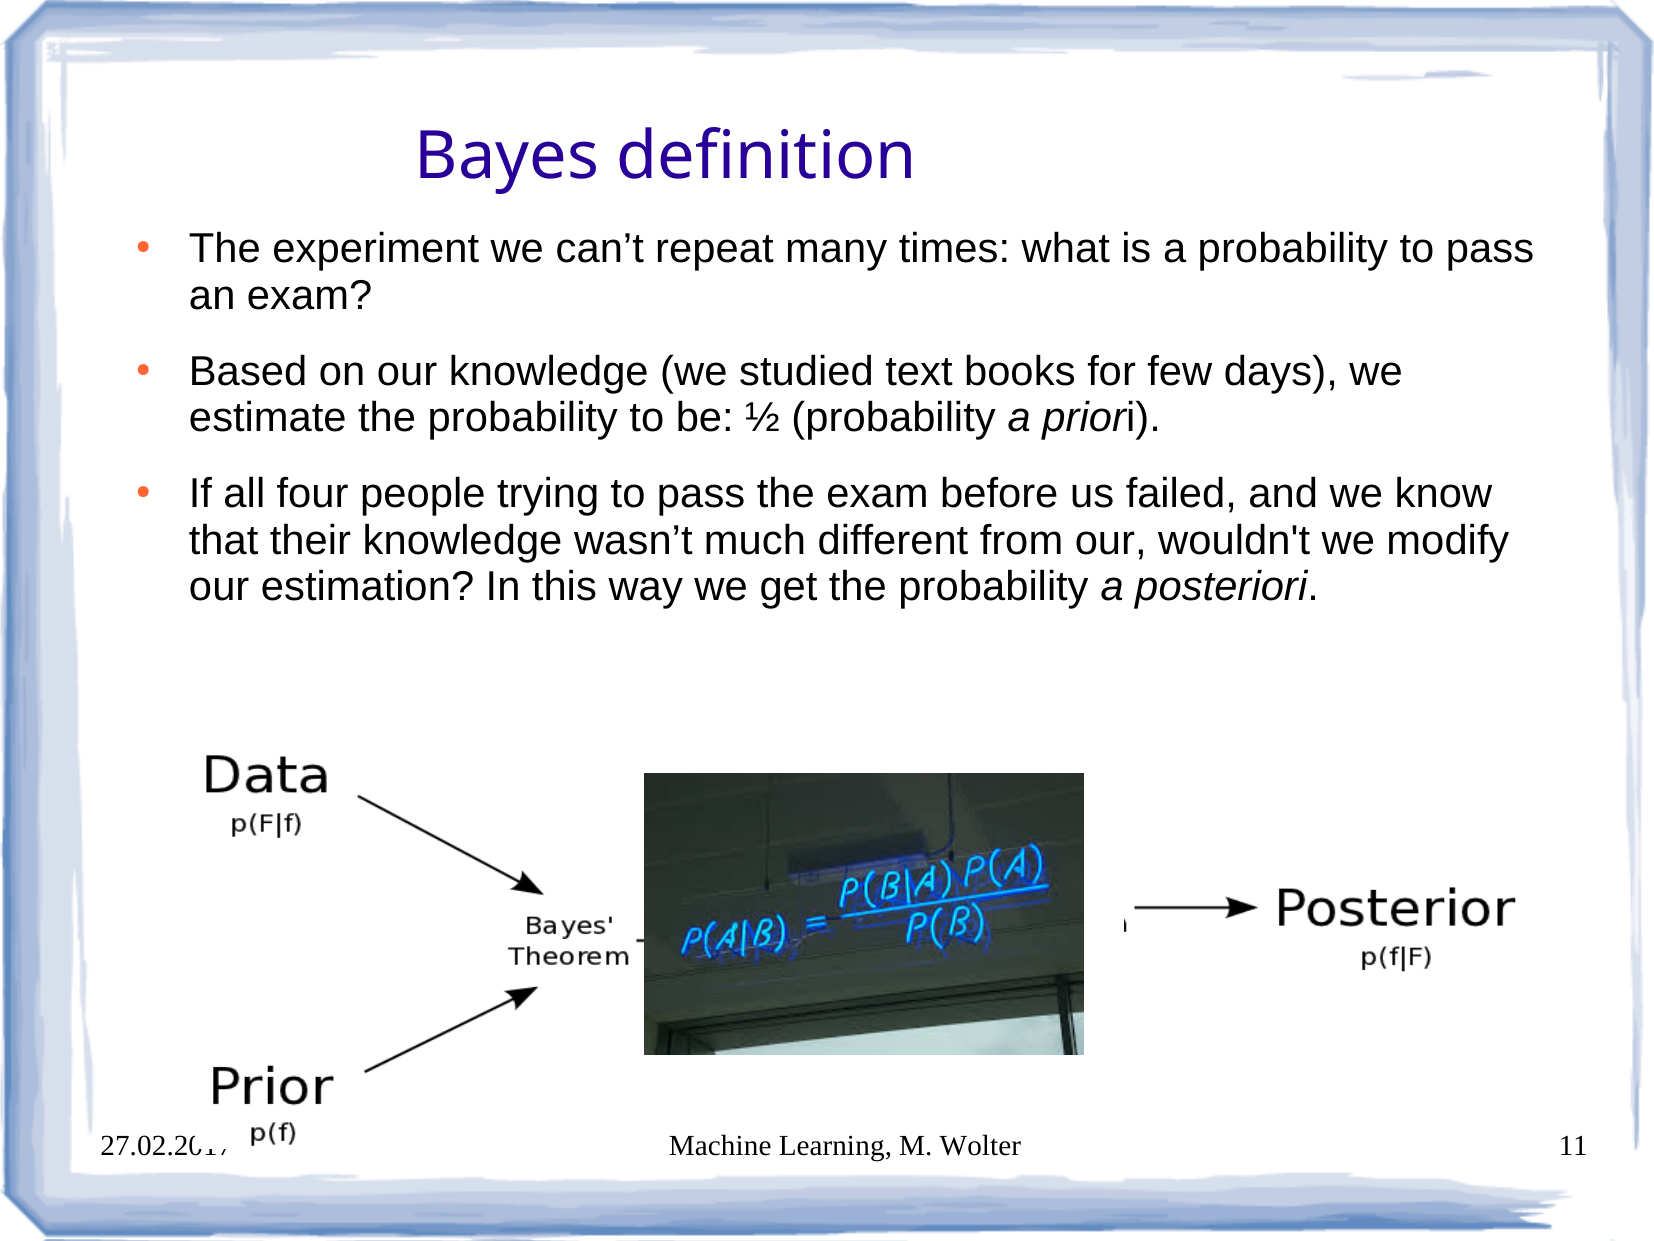

# Bayes definition
The experiment we can’t repeat many times: what is a probability to pass an exam?
Based on our knowledge (we studied text books for few days), we estimate the probability to be: ½ (probability a priori).
If all four people trying to pass the exam before us failed, and we know that their knowledge wasn’t much different from our, wouldn't we modify our estimation? In this way we get the probability a posteriori.
27.02.2017
Machine Learning, M. Wolter
11